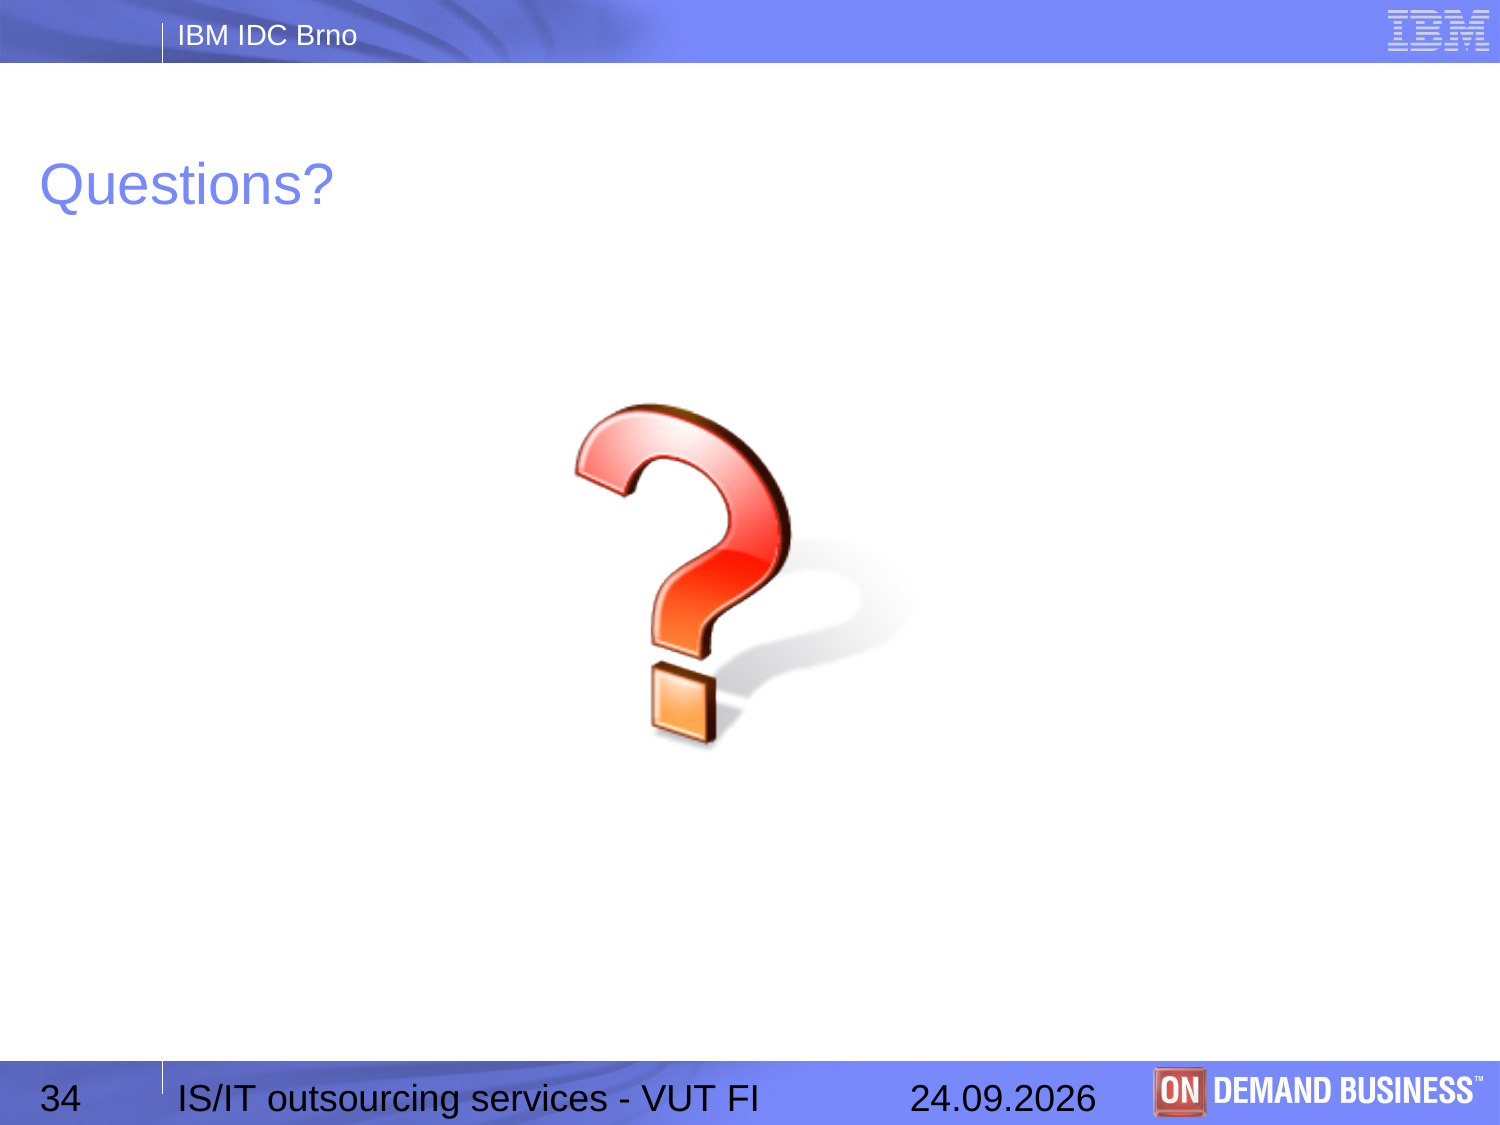

# Questions?
34
IS/IT outsourcing services - VUT FI